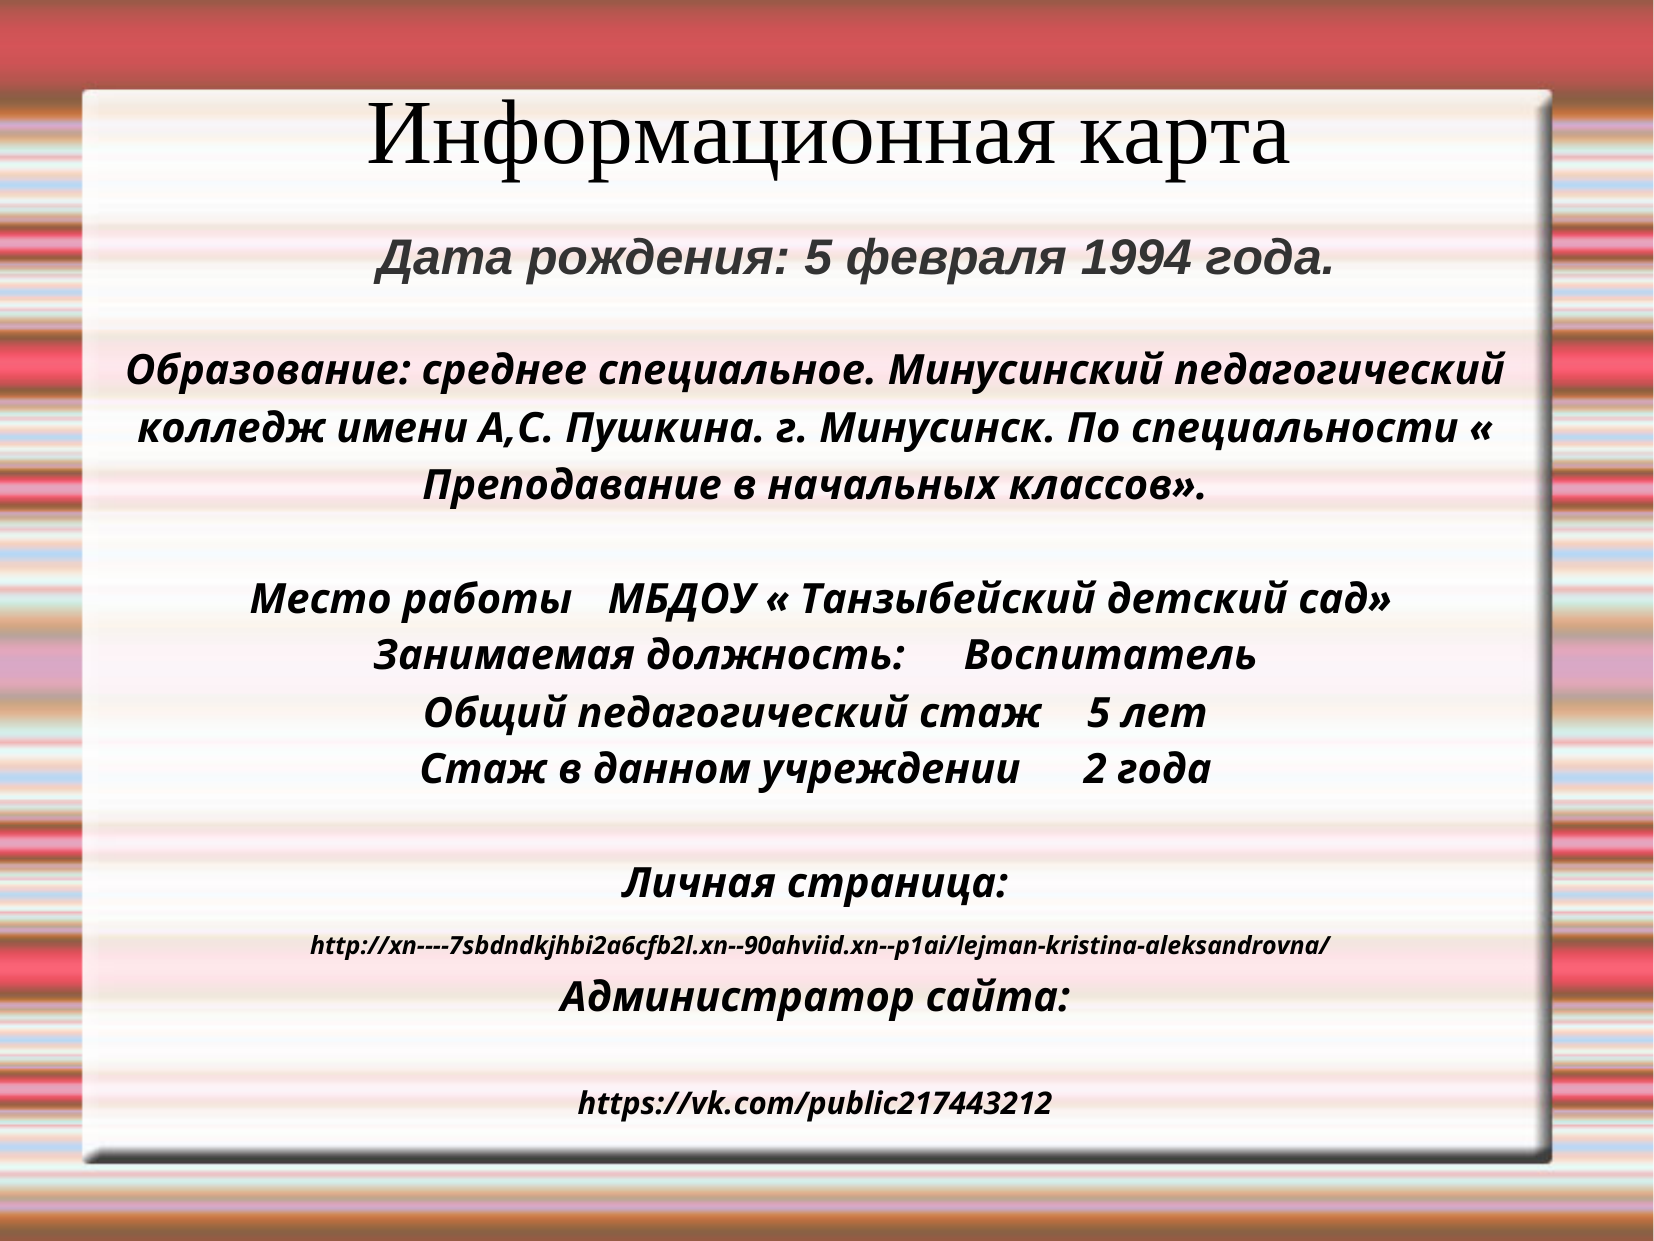

# Информационная карта
Дата рождения: 5 февраля 1994 года.
Образование: среднее специальное. Минусинский педагогический колледж имени А,С. Пушкина. г. Минусинск. По специальности « Преподавание в начальных классов».
 Место работы	МБДОУ « Танзыбейский детский сад»
Занимаемая должность:	Воспитатель
Общий педагогический стаж	5 лет
Стаж в данном учреждении	2 года
Личная страница:
 http://xn----7sbdndkjhbi2a6cfb2l.xn--90ahviid.xn--p1ai/lejman-kristina-aleksandrovna/
Администратор сайта:
https://vk.com/public217443212